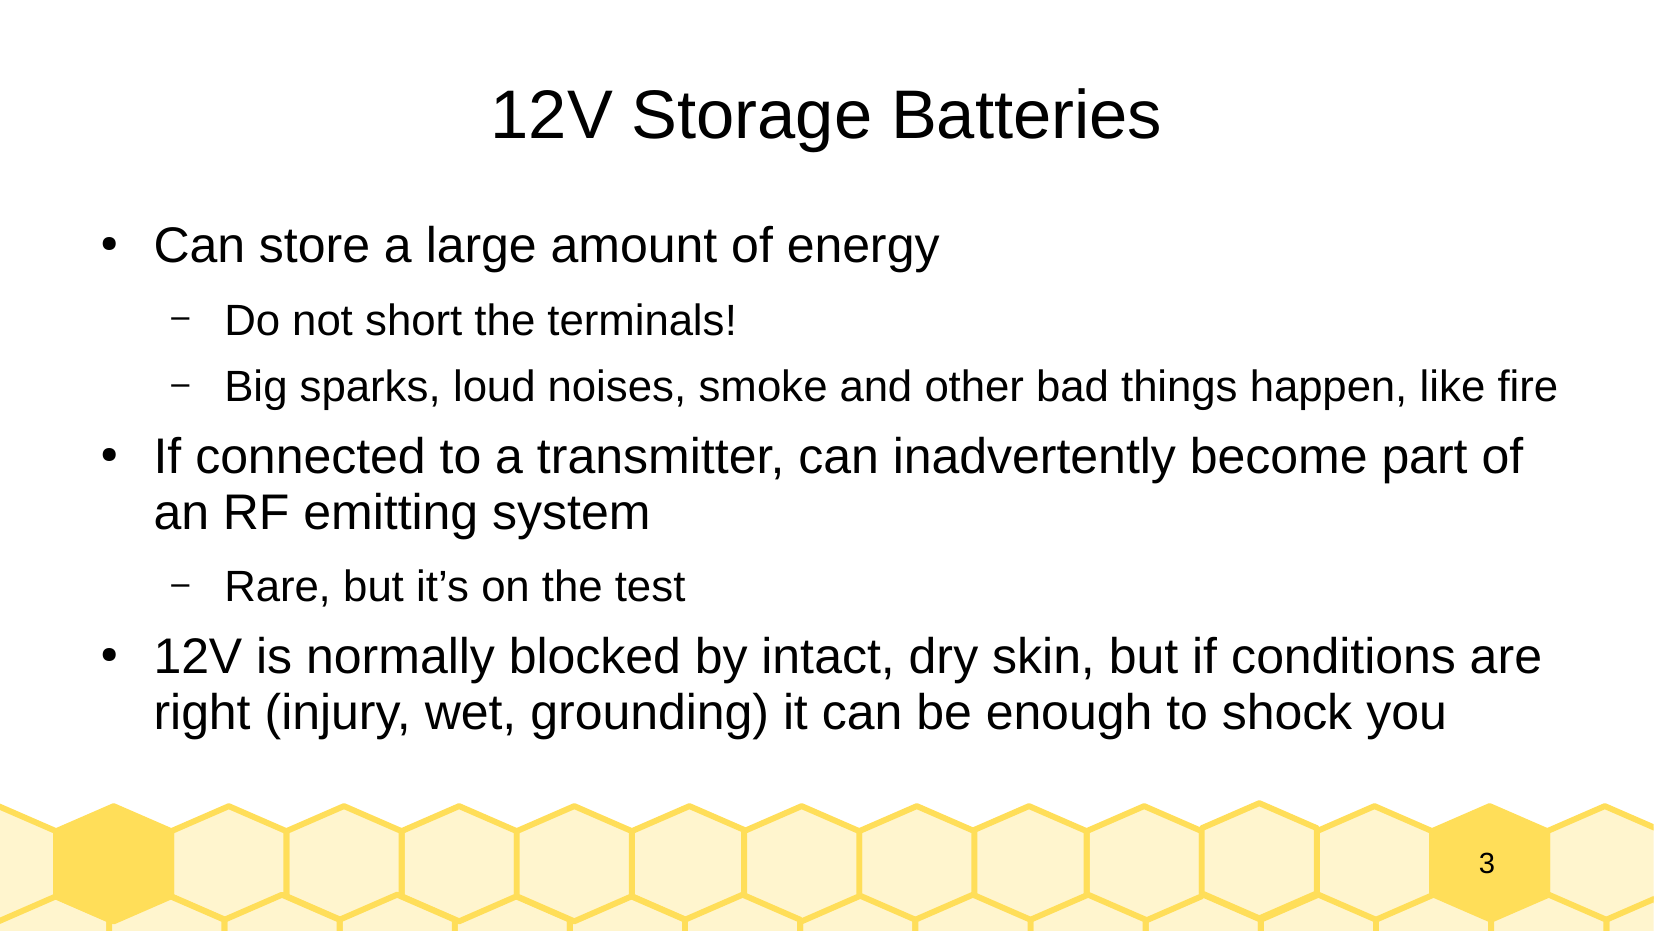

# 12V Storage Batteries
Can store a large amount of energy
Do not short the terminals!
Big sparks, loud noises, smoke and other bad things happen, like fire
If connected to a transmitter, can inadvertently become part of an RF emitting system
Rare, but it’s on the test
12V is normally blocked by intact, dry skin, but if conditions are right (injury, wet, grounding) it can be enough to shock you